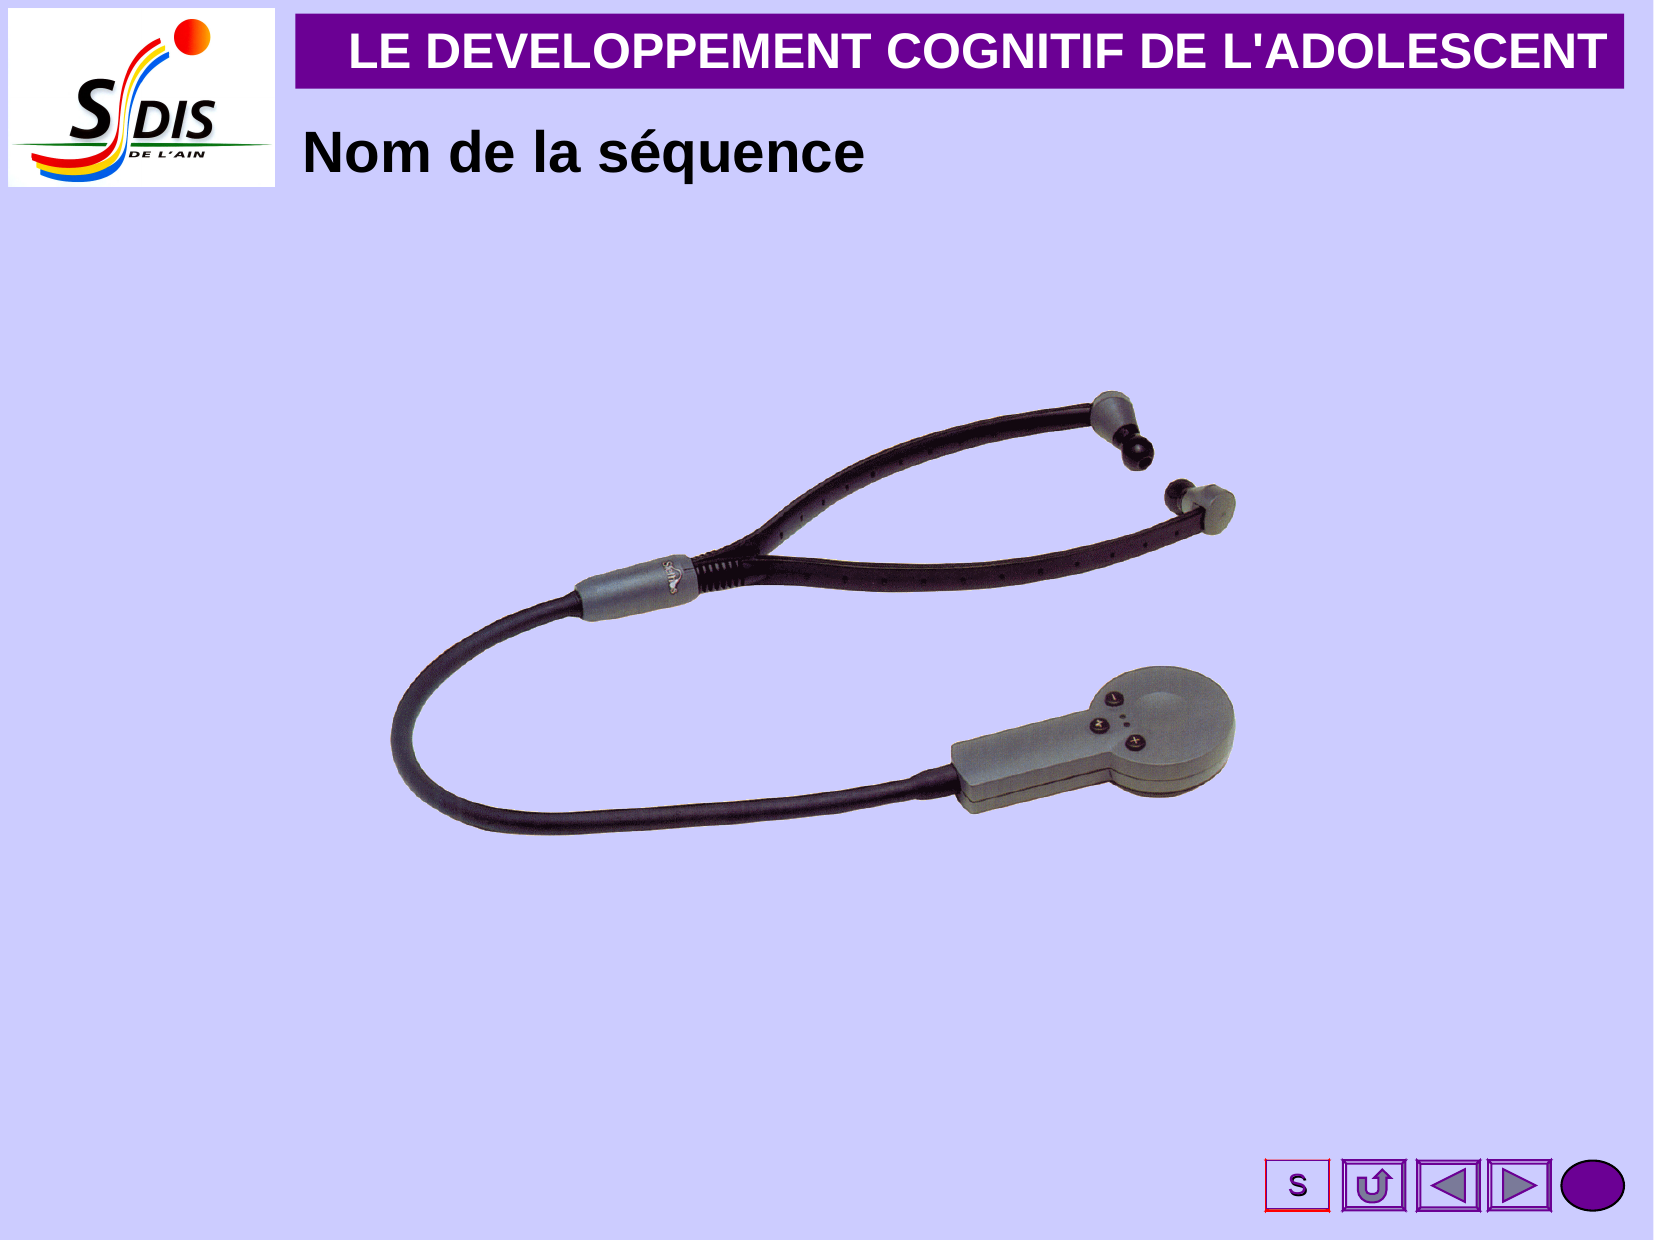

LE DEVELOPPEMENT COGNITIF DE L'ADOLESCENT
Nom de la séquence